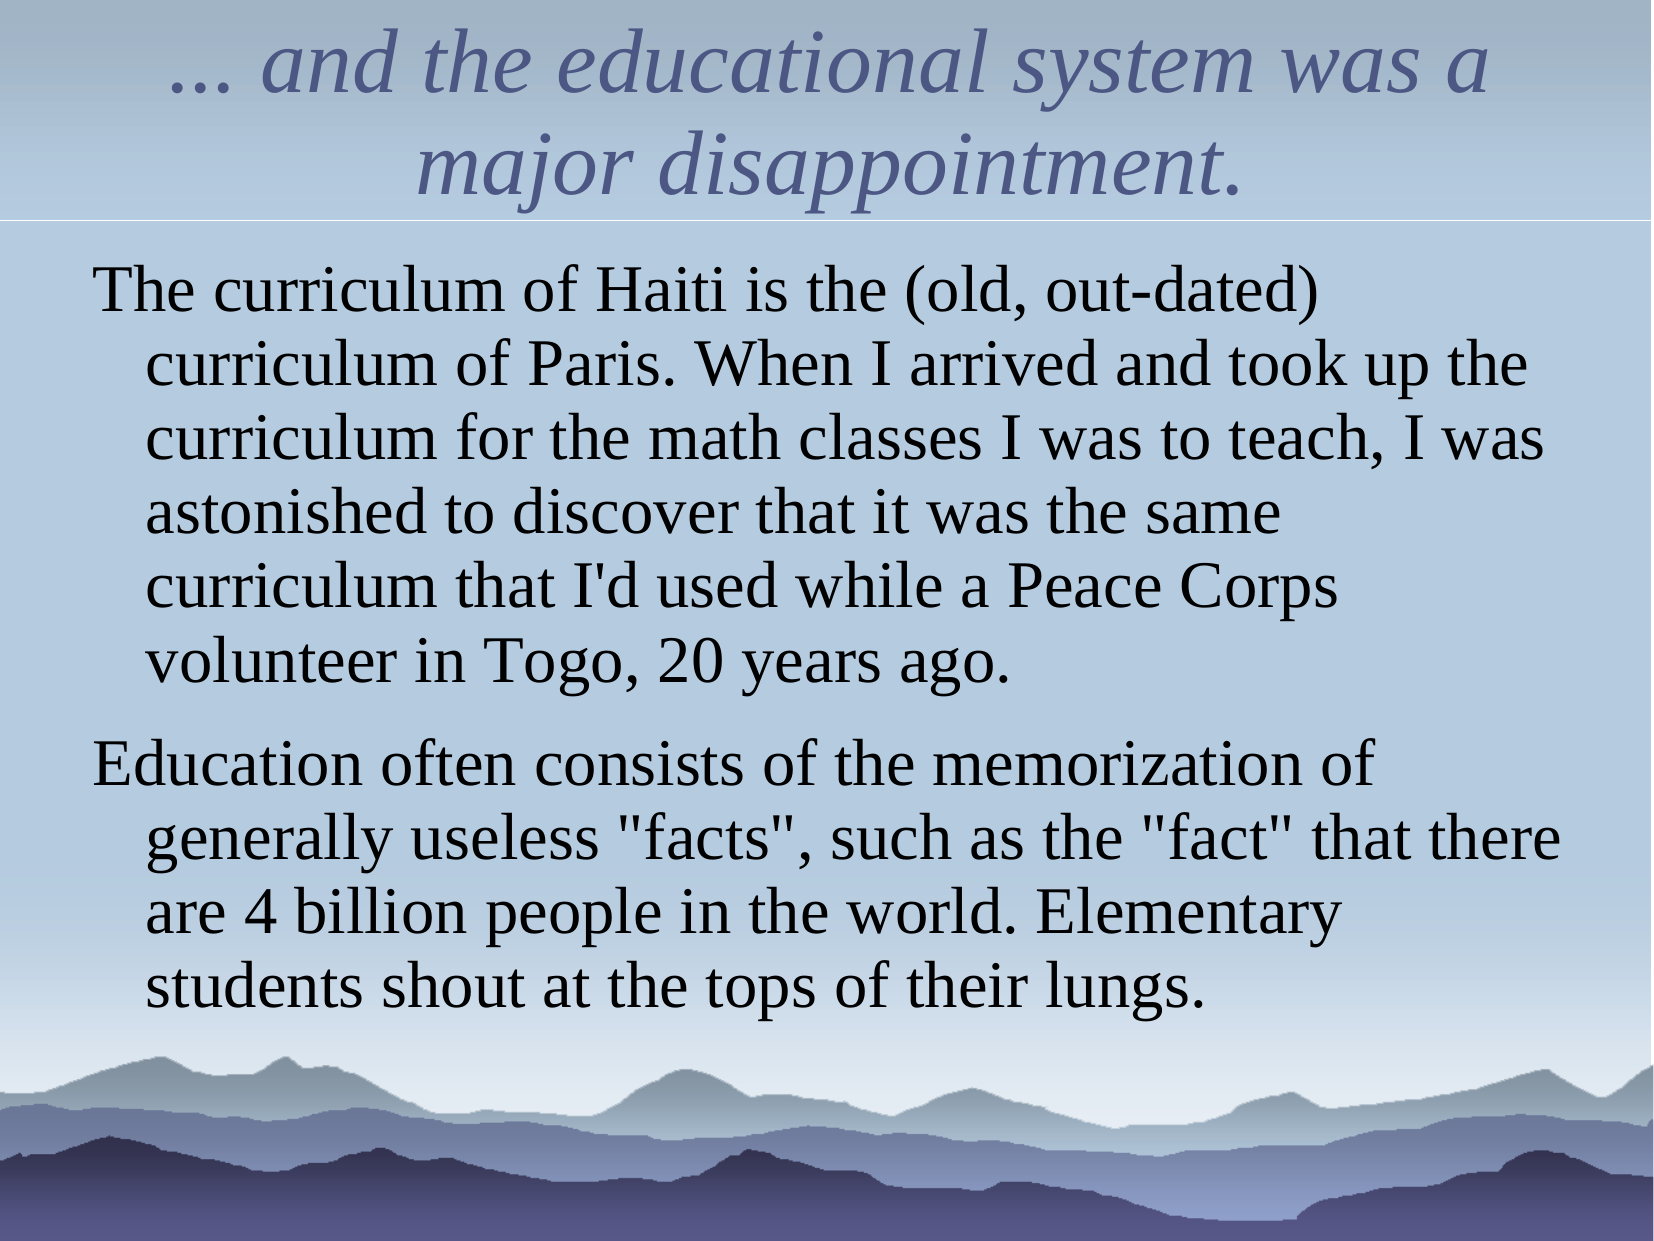

# ... and the educational system was a major disappointment.
The curriculum of Haiti is the (old, out-dated) curriculum of Paris. When I arrived and took up the curriculum for the math classes I was to teach, I was astonished to discover that it was the same curriculum that I'd used while a Peace Corps volunteer in Togo, 20 years ago.
Education often consists of the memorization of generally useless "facts", such as the "fact" that there are 4 billion people in the world. Elementary students shout at the tops of their lungs.